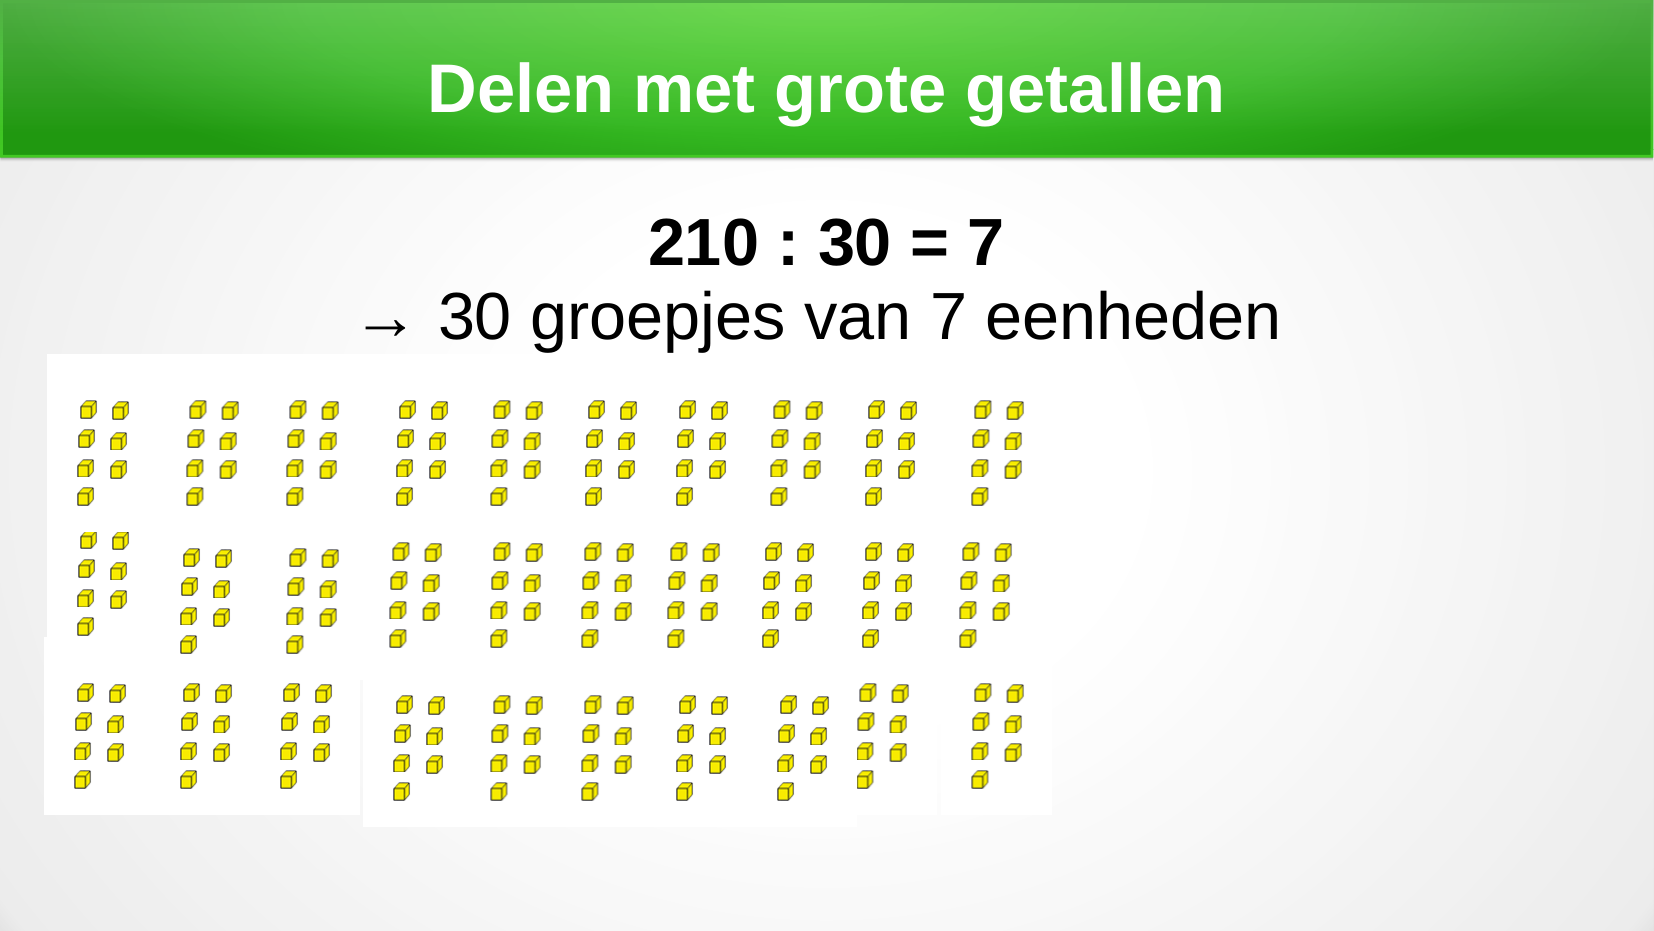

# Delen met grote getallen
210 : 30 = 7
→ 30 groepjes van 7 eenheden